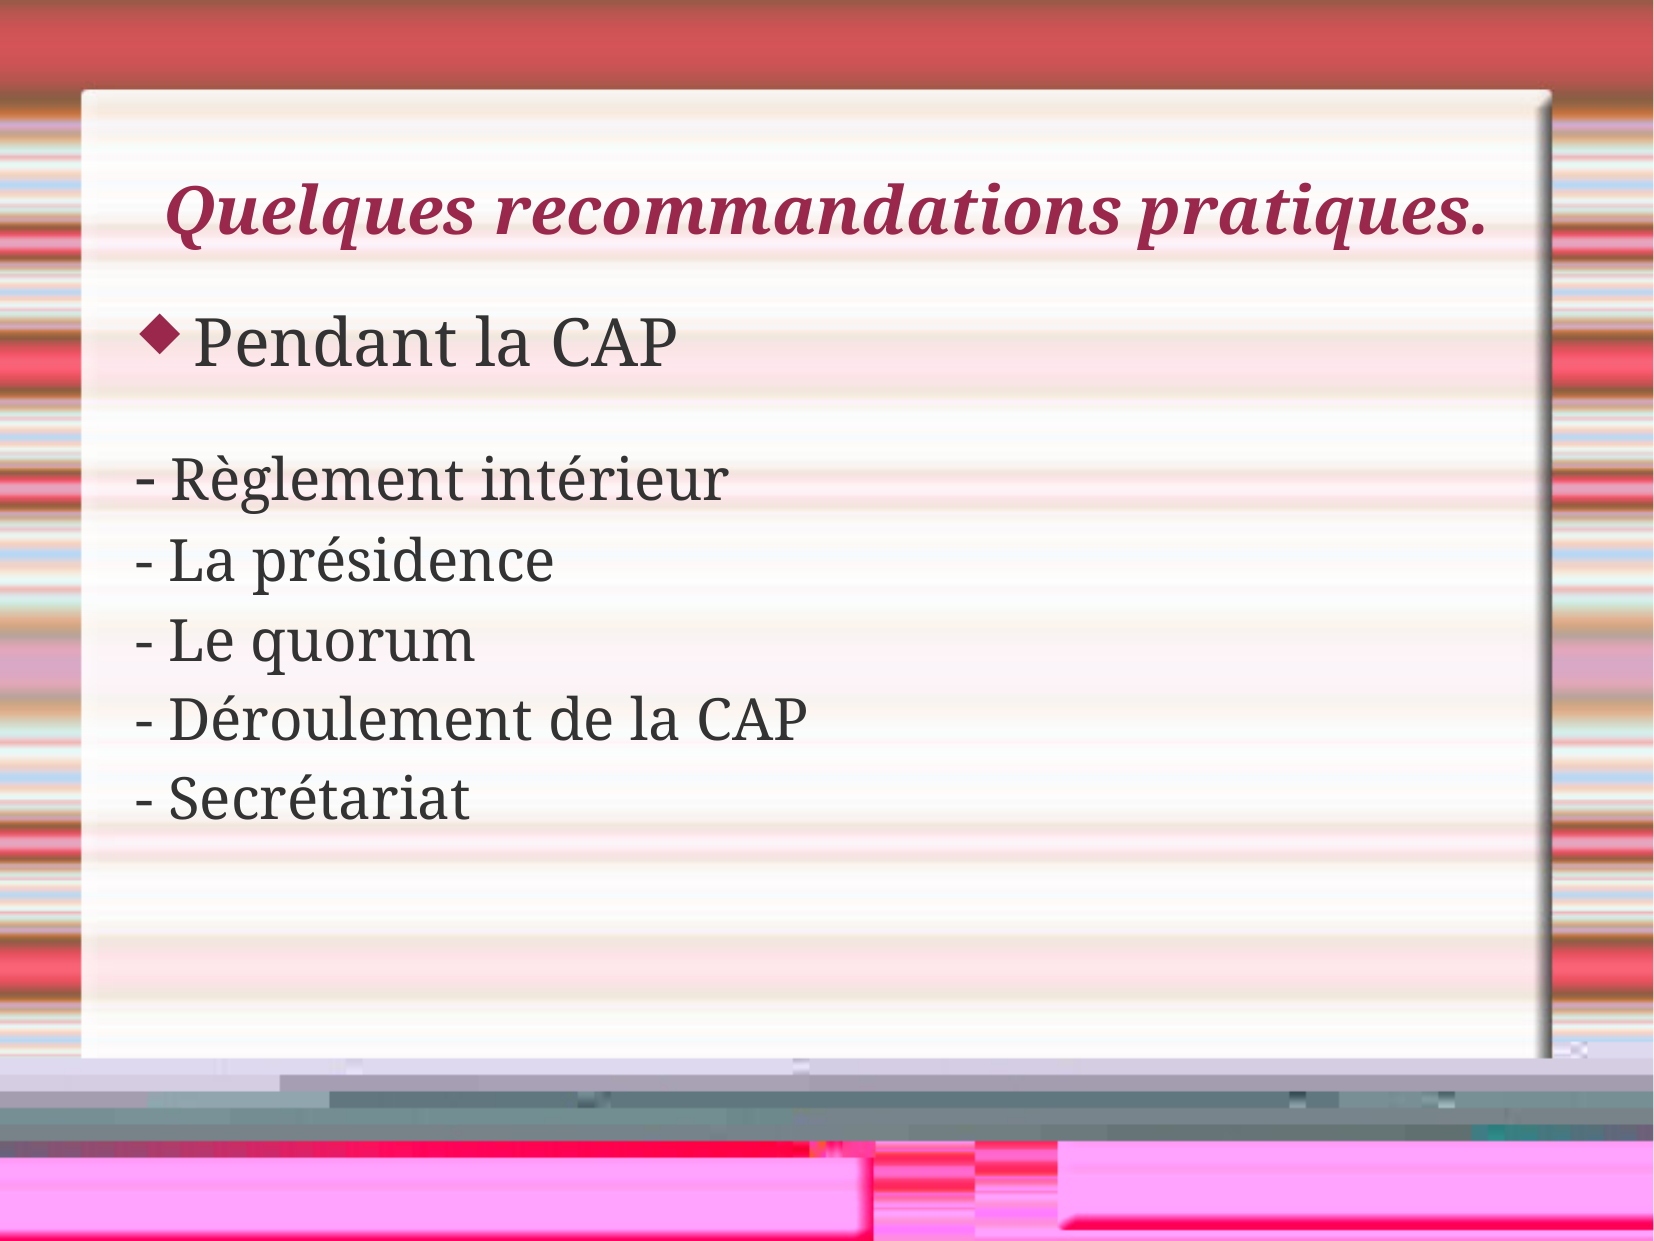

# Quelques recommandations pratiques.
Pendant la CAP
- Règlement intérieur
- La présidence
- Le quorum
- Déroulement de la CAP
- Secrétariat